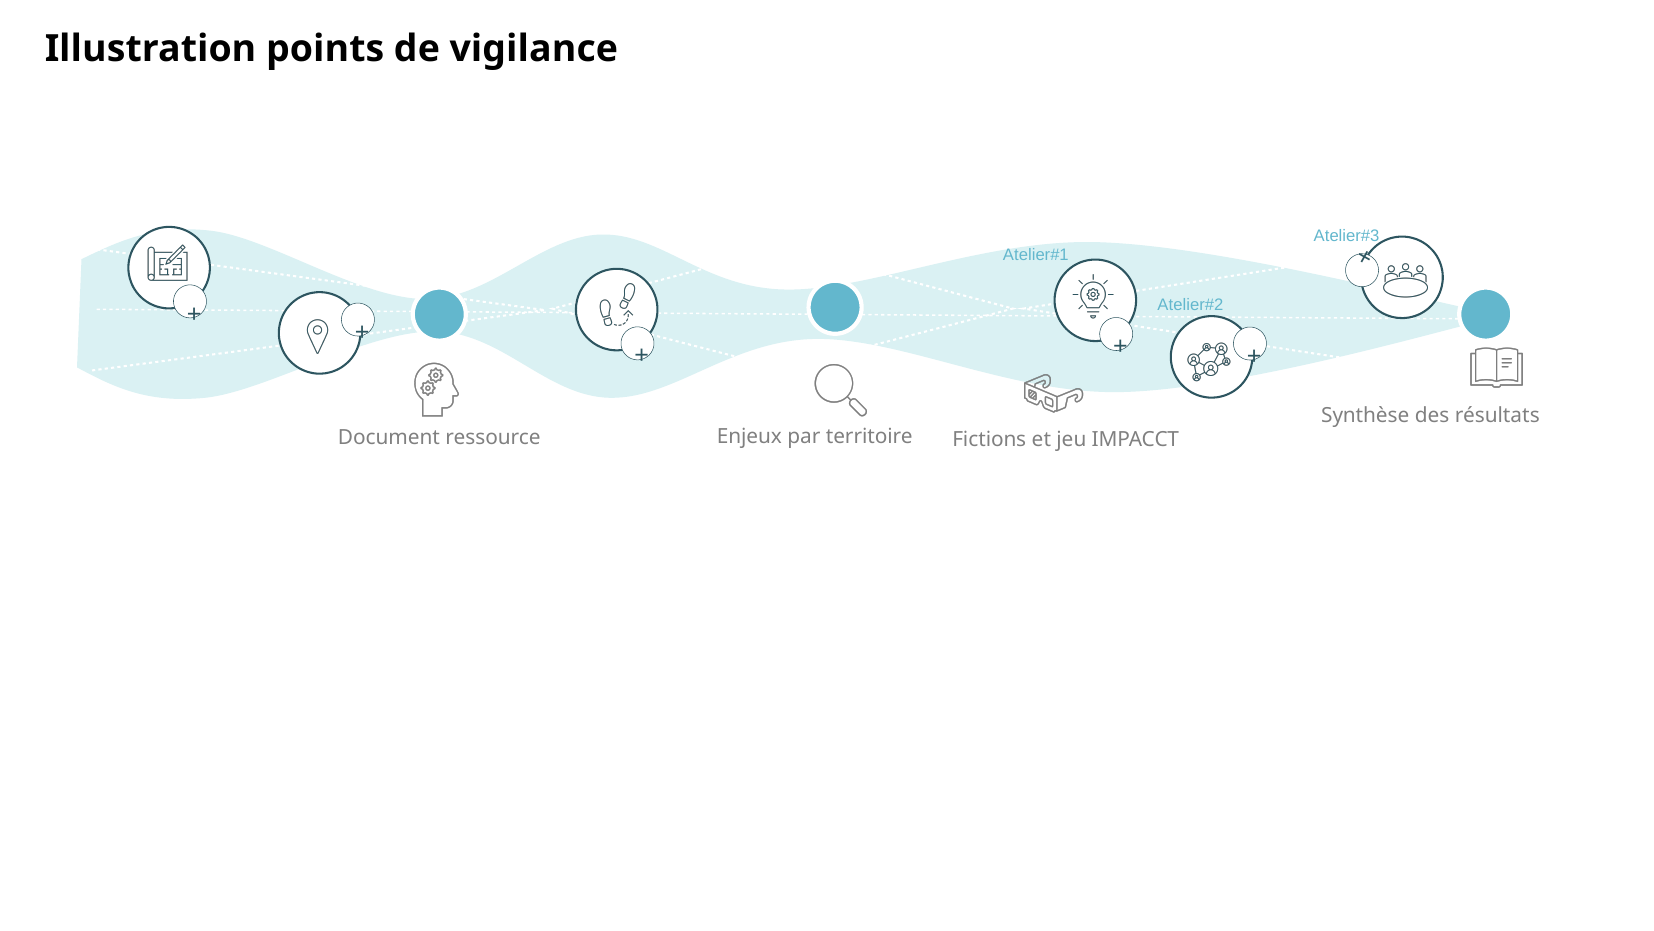

Illustration points de vigilance
Atelier#3
+
+
Atelier#1
+
+
Atelier#2
+
+
Synthèse des résultats
Enjeux par territoire
Document ressource
Fictions et jeu IMPACCT